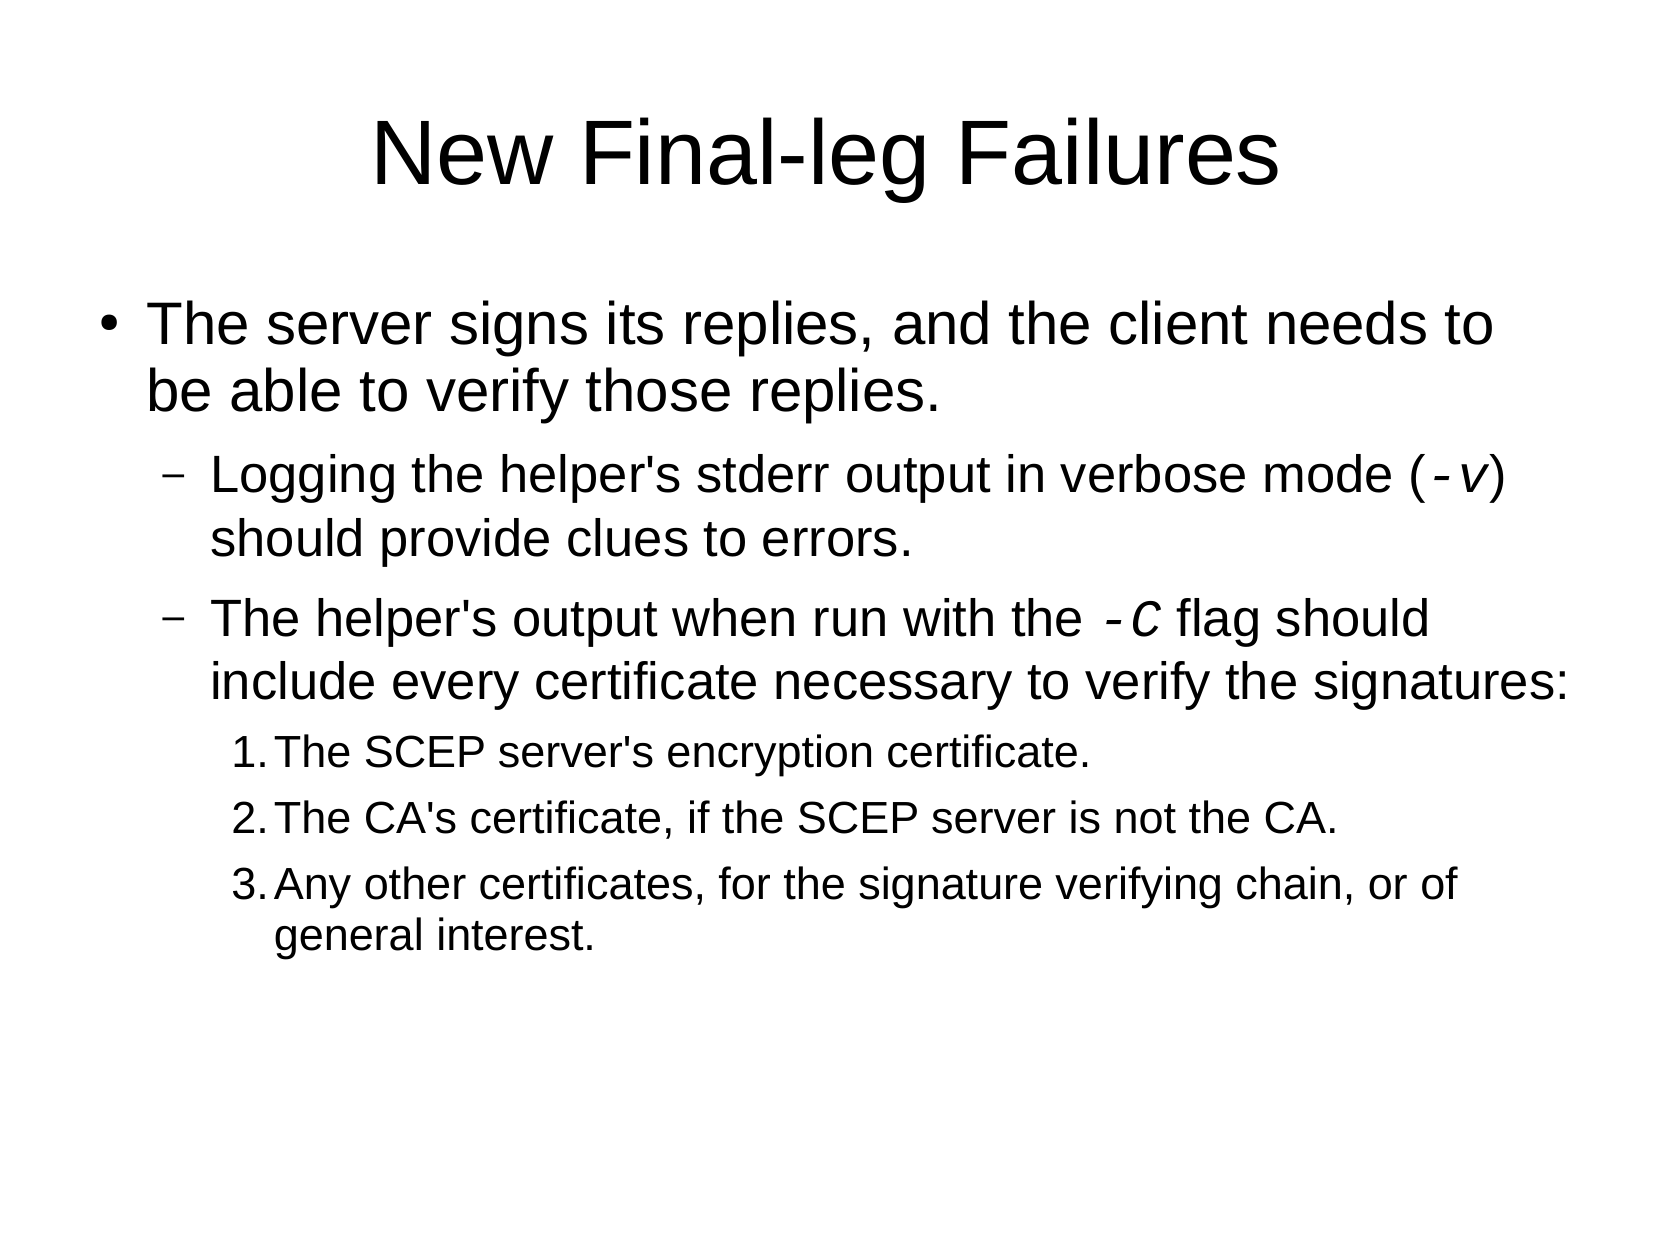

# New Final-leg Failures
The server signs its replies, and the client needs to be able to verify those replies.
Logging the helper's stderr output in verbose mode (-v) should provide clues to errors.
The helper's output when run with the -C flag should include every certificate necessary to verify the signatures:
The SCEP server's encryption certificate.
The CA's certificate, if the SCEP server is not the CA.
Any other certificates, for the signature verifying chain, or of general interest.